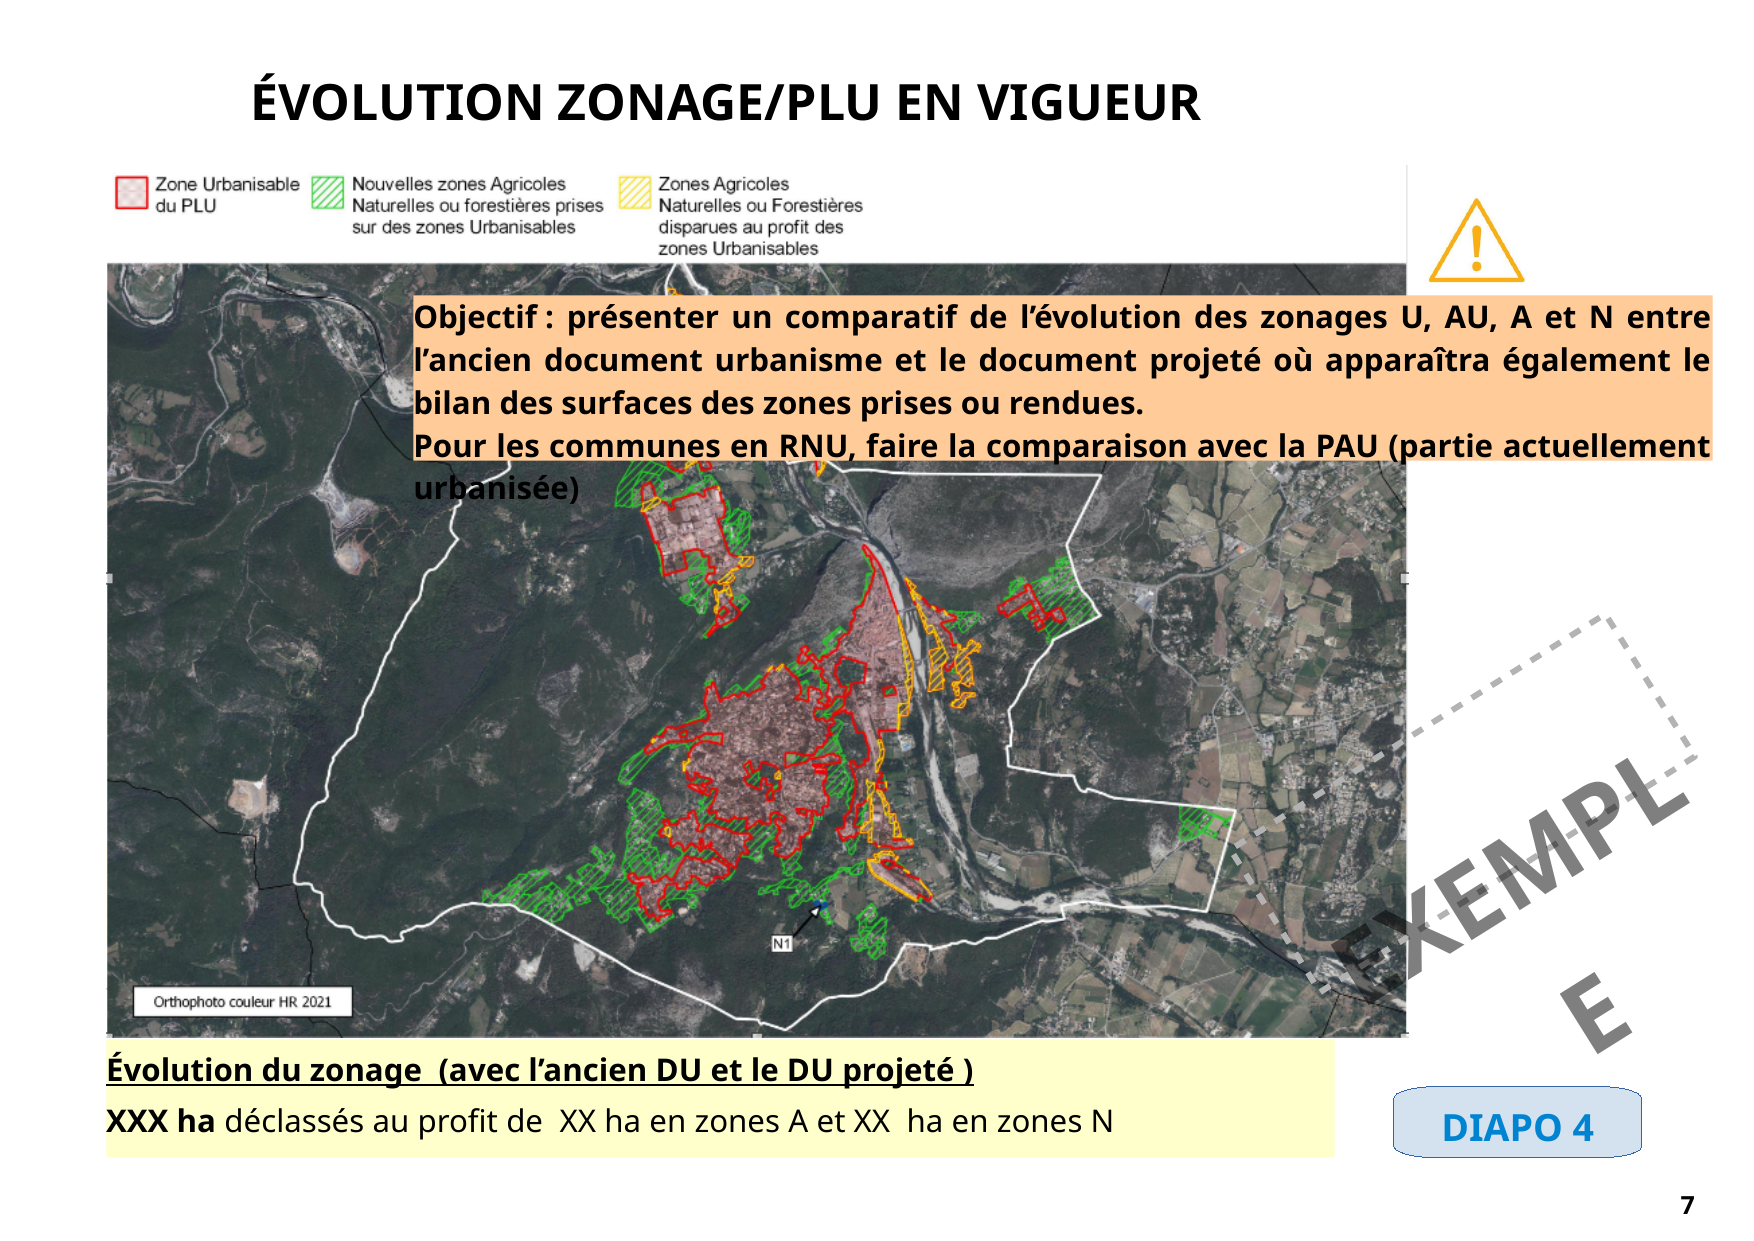

Évolution zonage/PLU EN VIGUEUR
Objectif : présenter un comparatif de l’évolution des zonages U, AU, A et N entre l’ancien document urbanisme et le document projeté où apparaîtra également le bilan des surfaces des zones prises ou rendues.
Pour les communes en RNU, faire la comparaison avec la PAU (partie actuellement urbanisée)
 EXEMPLE
Évolution du zonage (avec l’ancien DU et le DU projeté )
XXX ha déclassés au profit de XX ha en zones A et XX ha en zones N
DIAPO 4